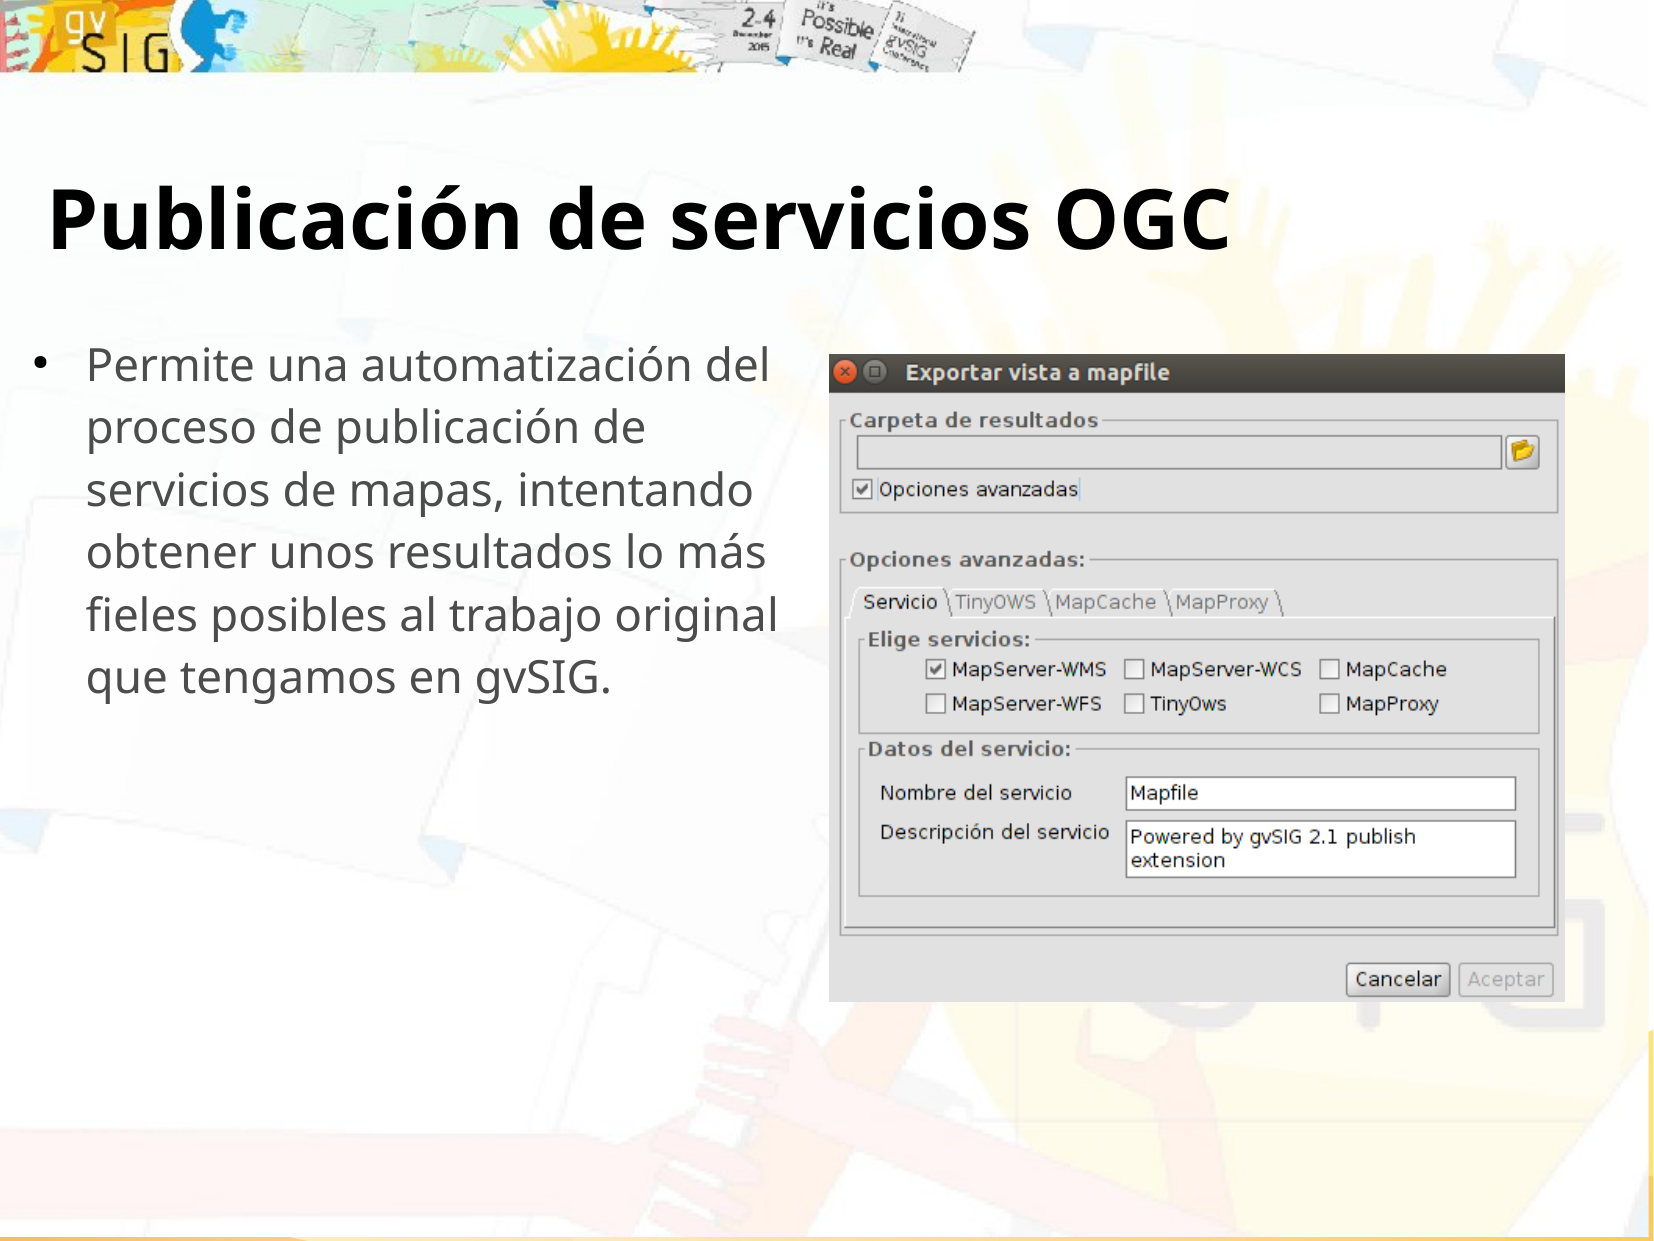

# Publicación de servicios OGC
Permite una automatización del proceso de publicación de servicios de mapas, intentando obtener unos resultados lo más fieles posibles al trabajo original que tengamos en gvSIG.